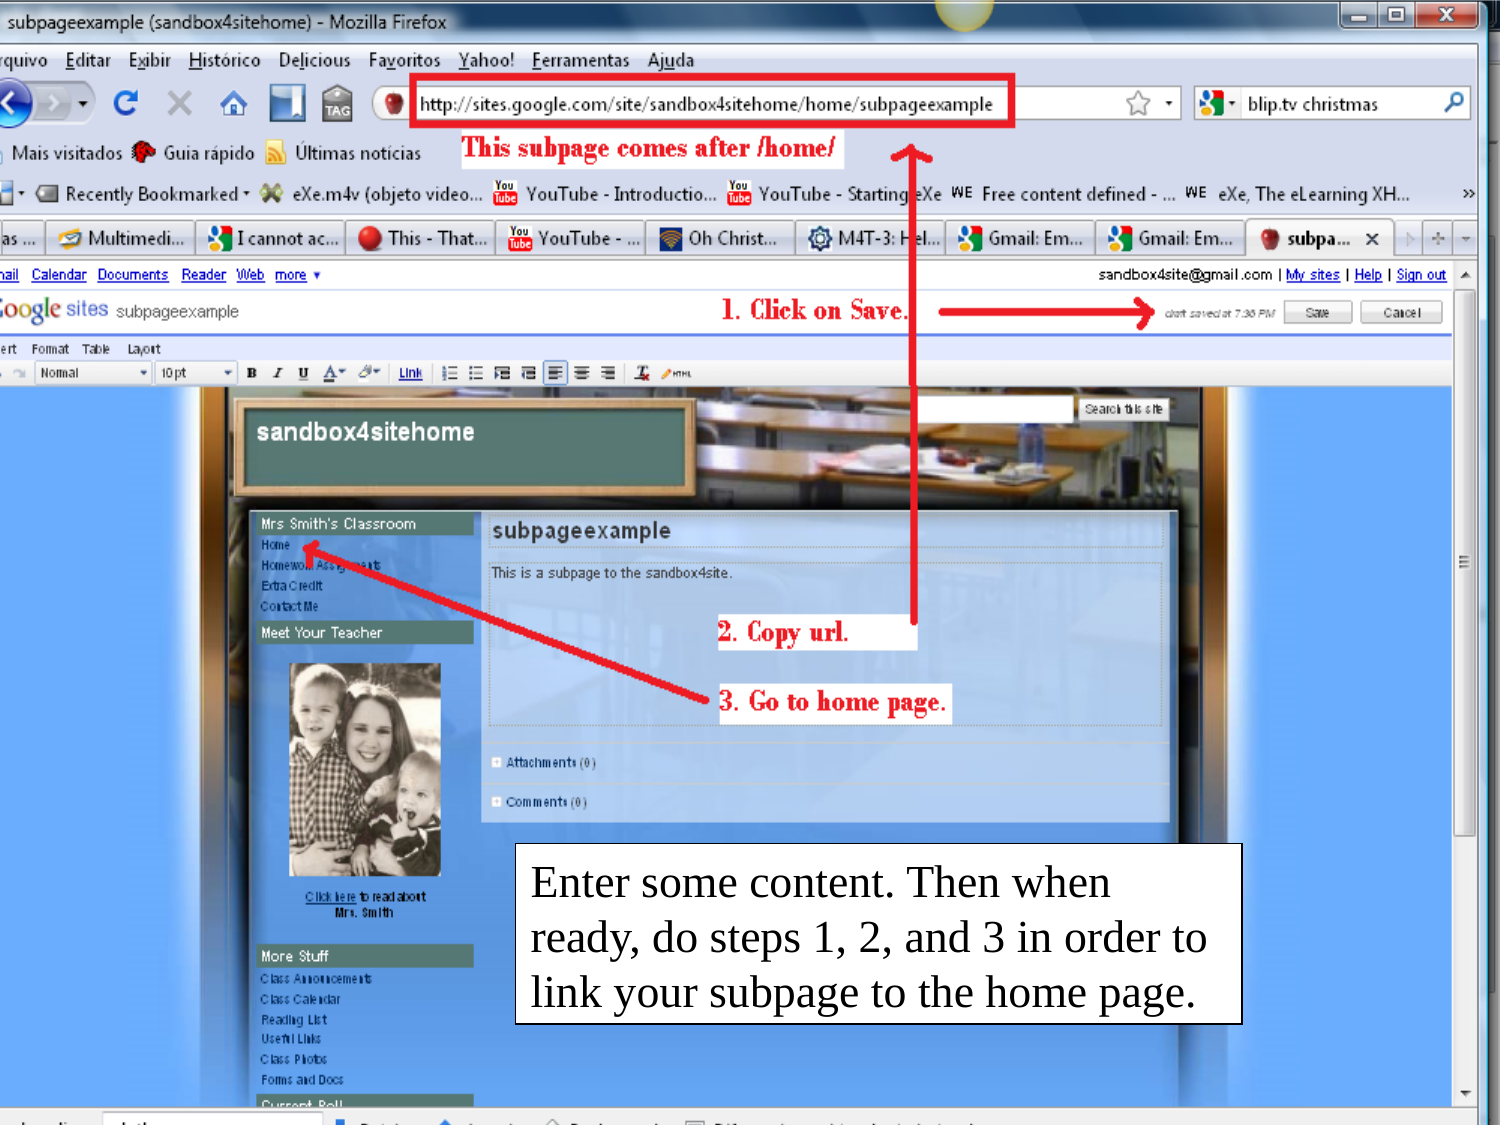

Enter some content. Then when ready, do steps 1, 2, and 3 in order to link your subpage to the home page.